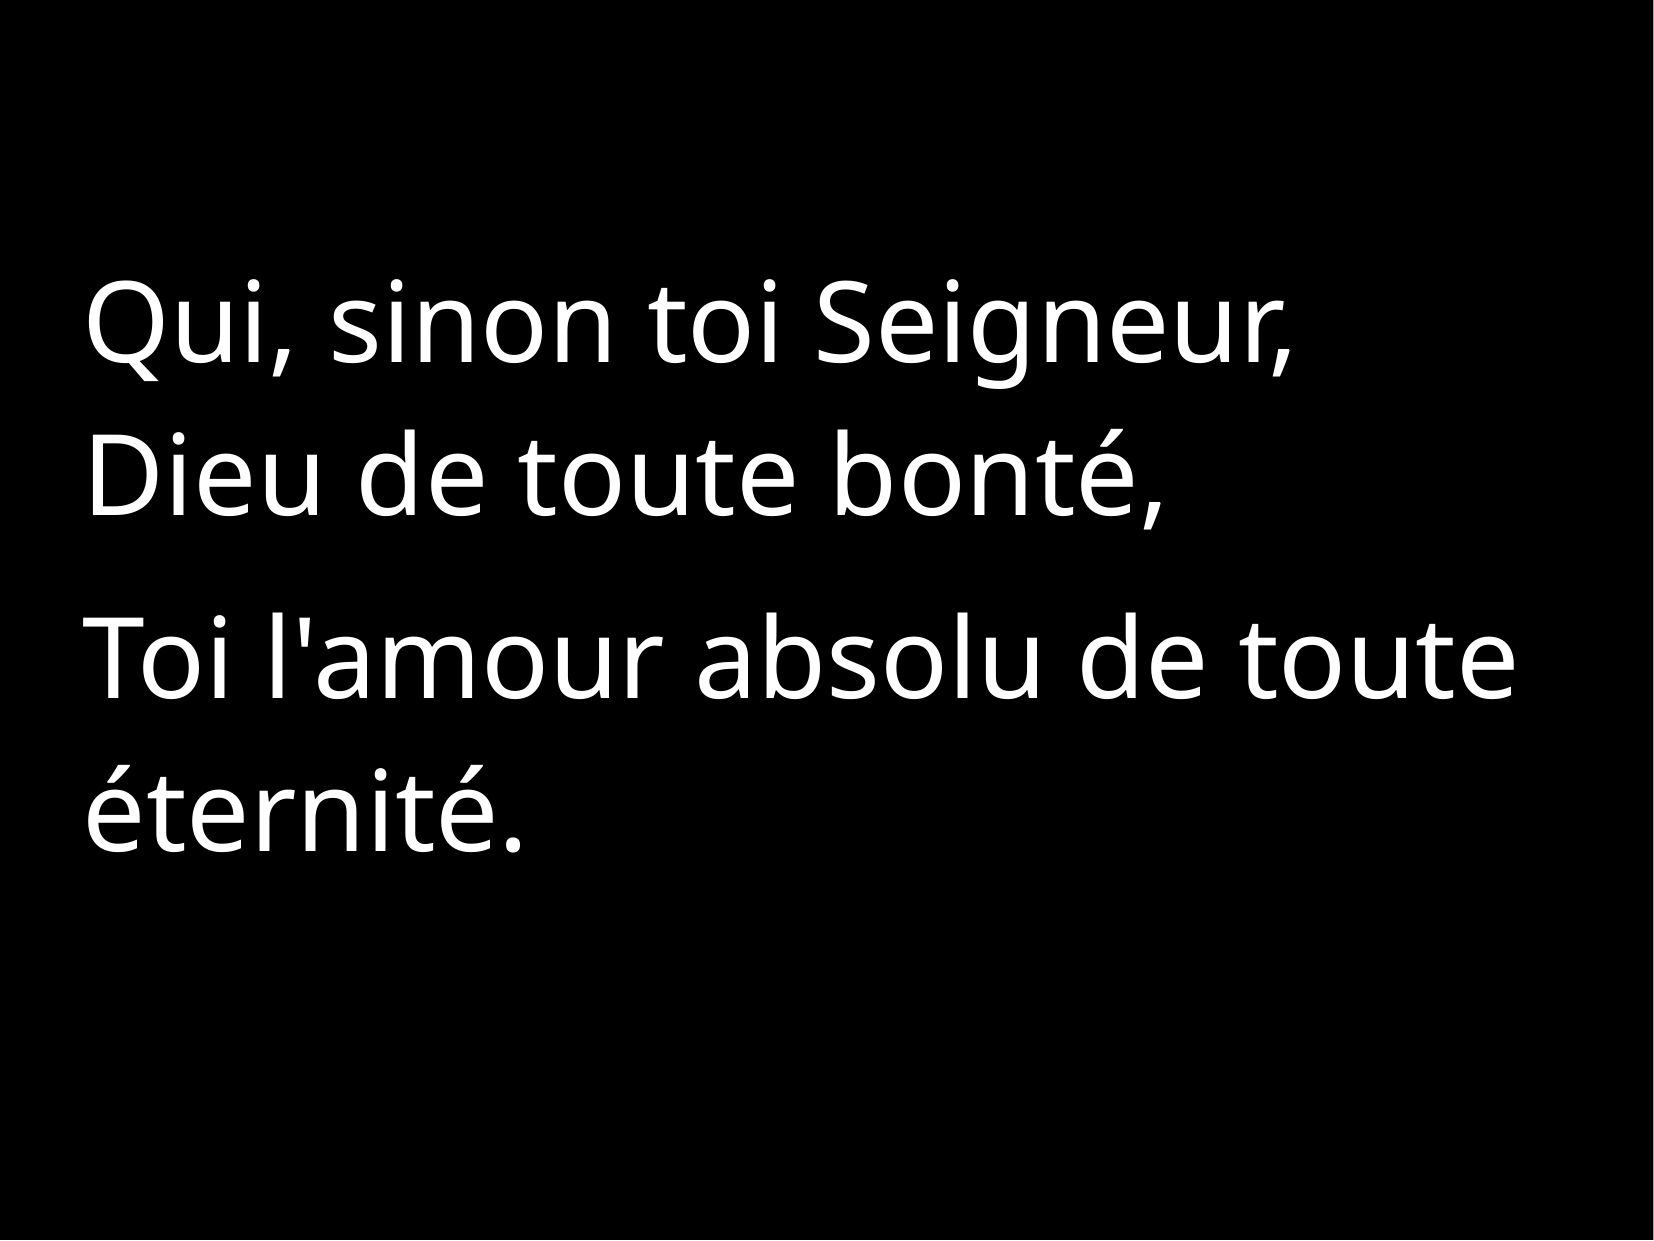

# Qui, sinon toi Seigneur, Dieu de toute bonté,
Toi l'amour absolu de toute éternité.